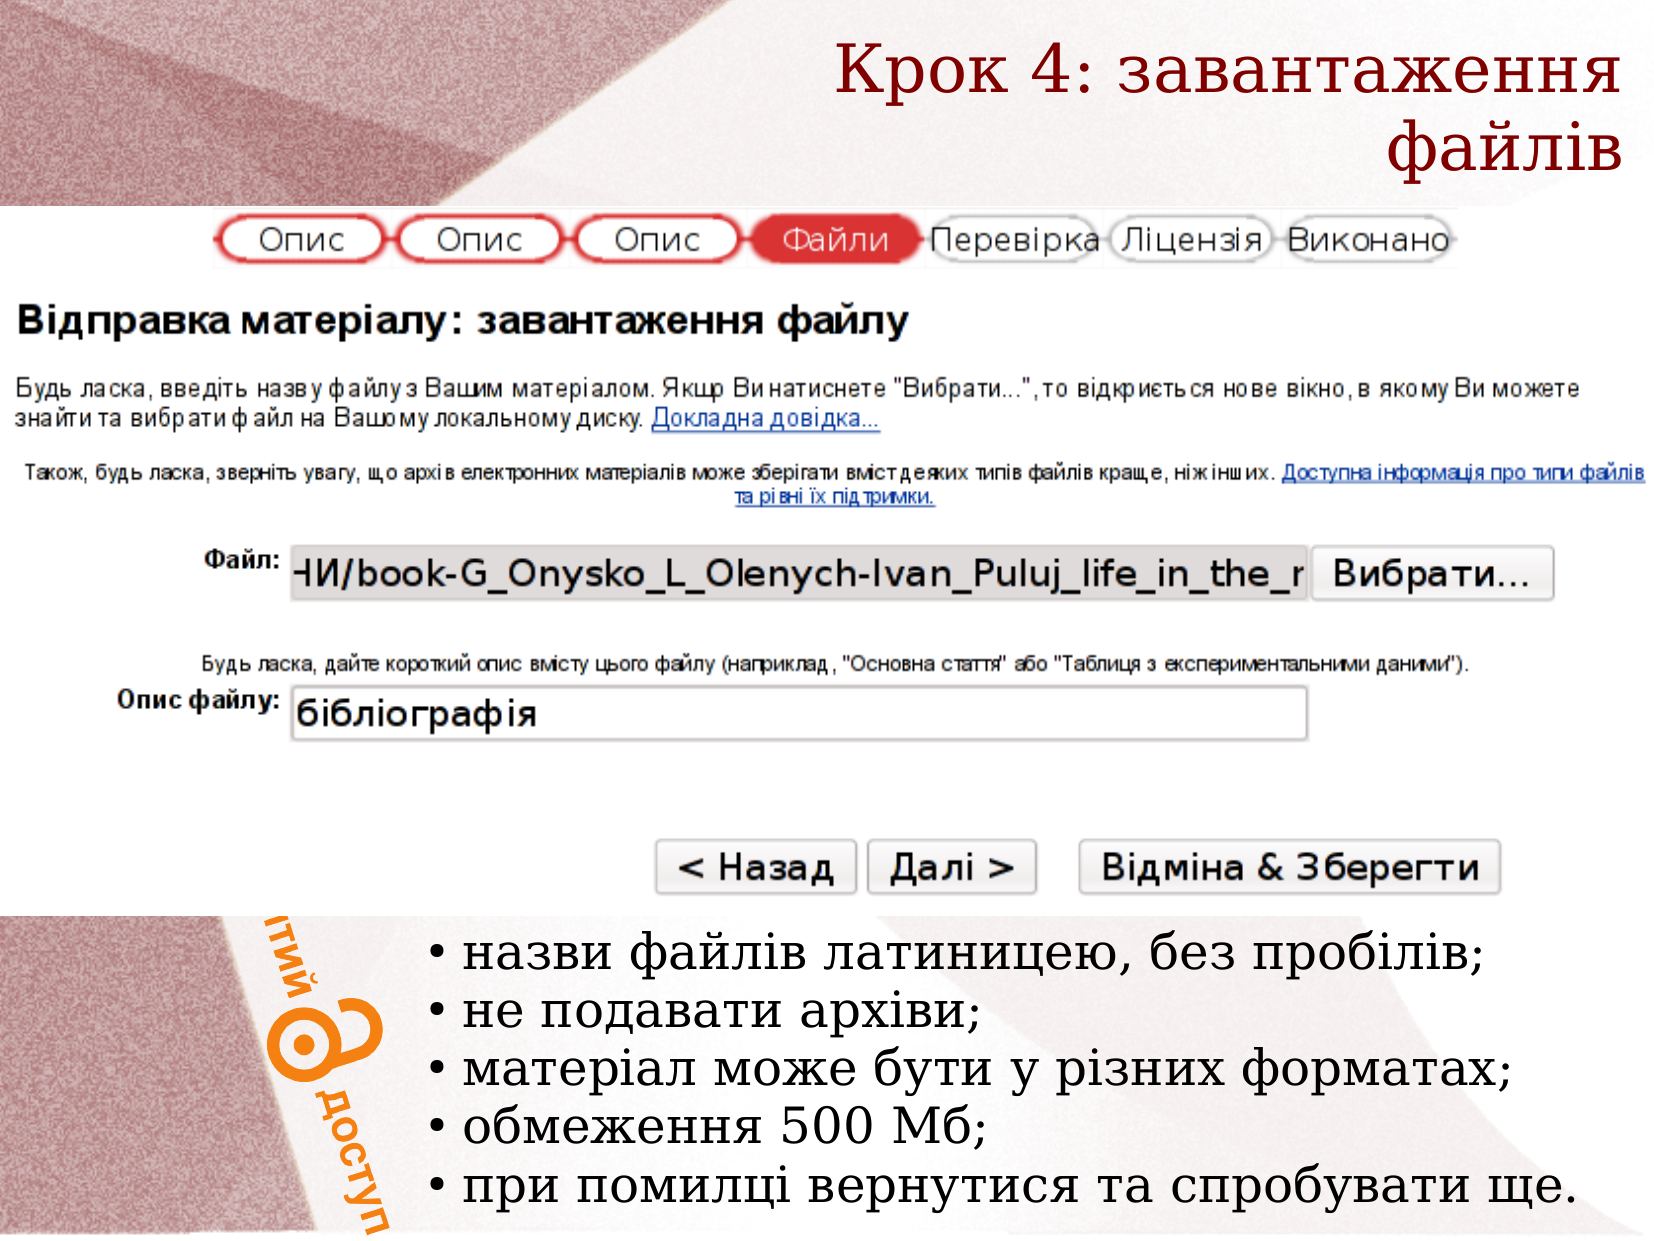

# Крок 4: завантаження файлів
 назви файлів латиницею, без пробілів;
 не подавати архіви;
 матеріал може бути у різних форматах;
 обмеження 500 Мб;
 при помилці вернутися та спробувати ще.